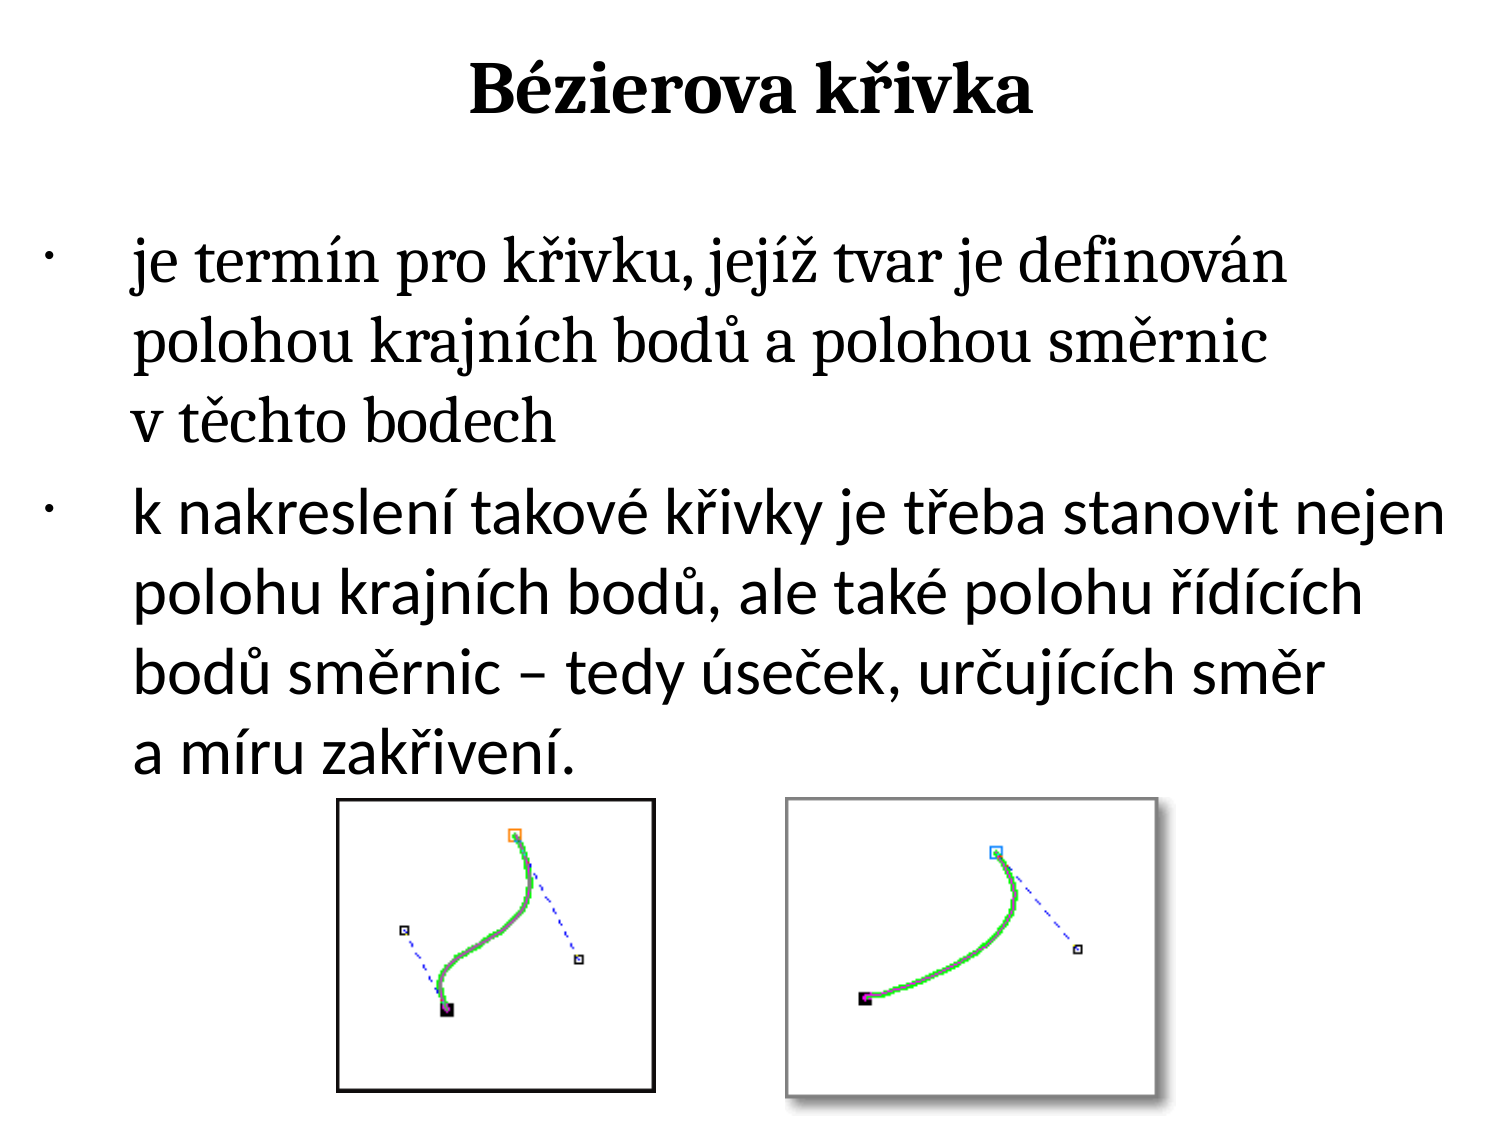

# Bézierova křivka
je termín pro křivku, jejíž tvar je definován polohou krajních bodů a polohou směrnic
v těchto bodech
k nakreslení takové křivky je třeba stanovit nejen polohu krajních bodů, ale také polohu řídících bodů směrnic – tedy úseček, určujících směr
a míru zakřivení.